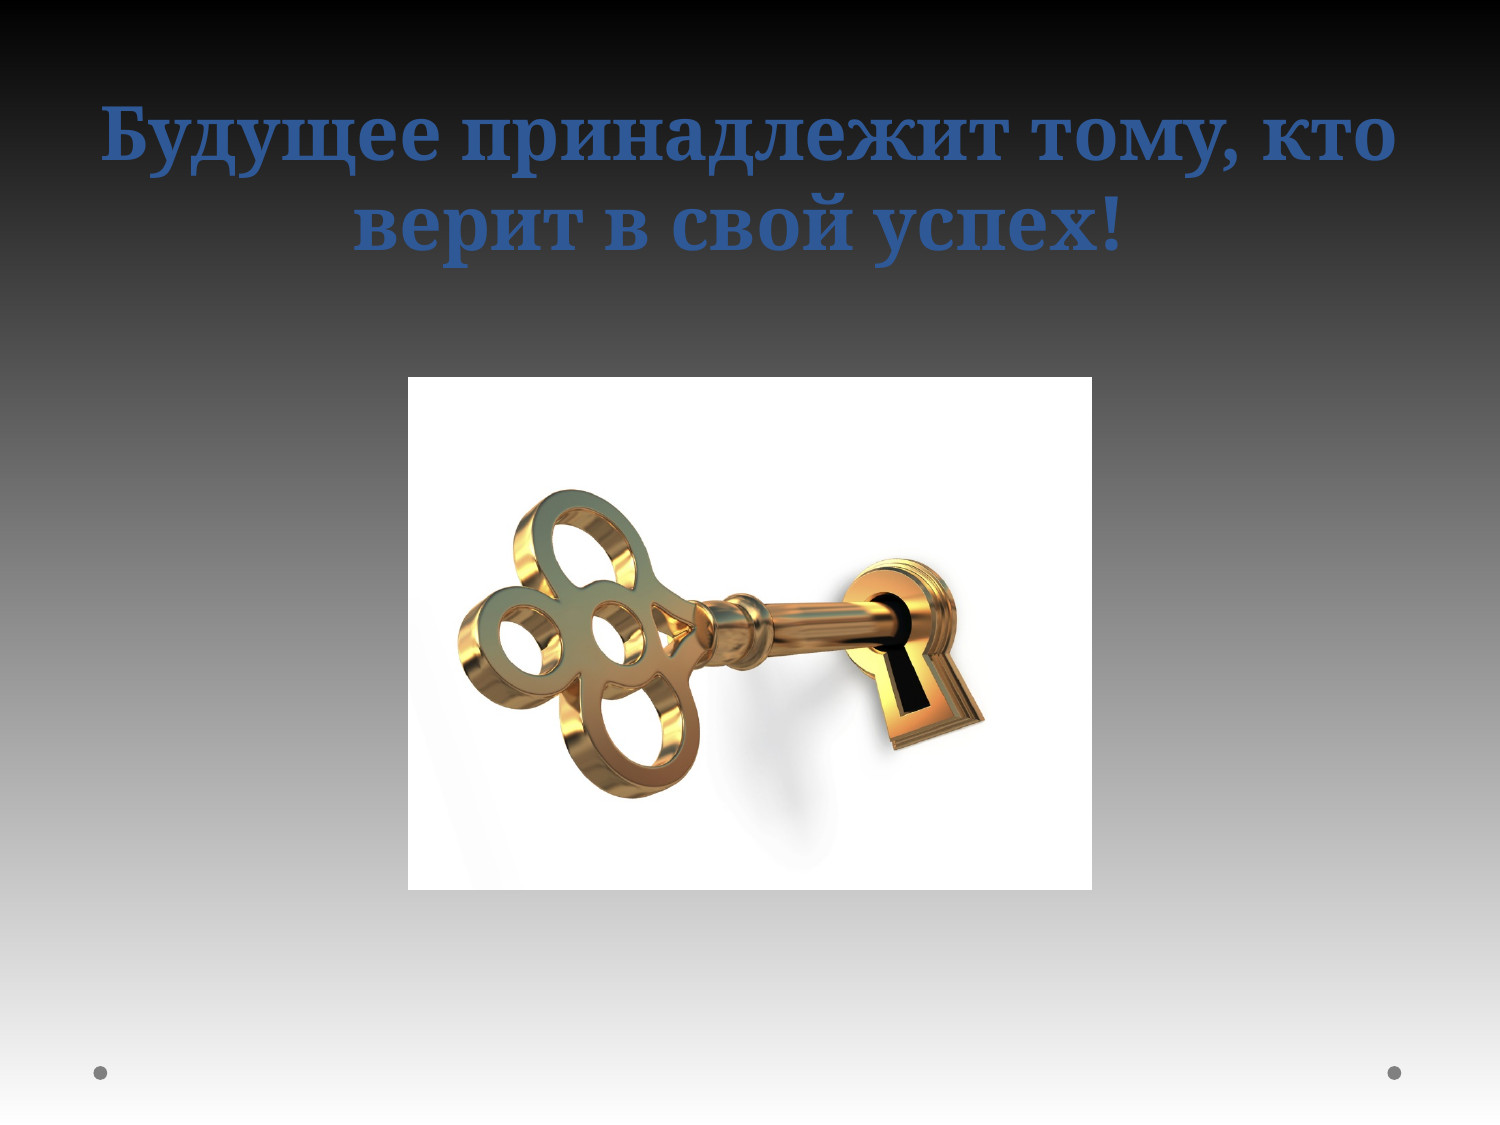

# Будущее принадлежит тому, кто верит в свой успех!